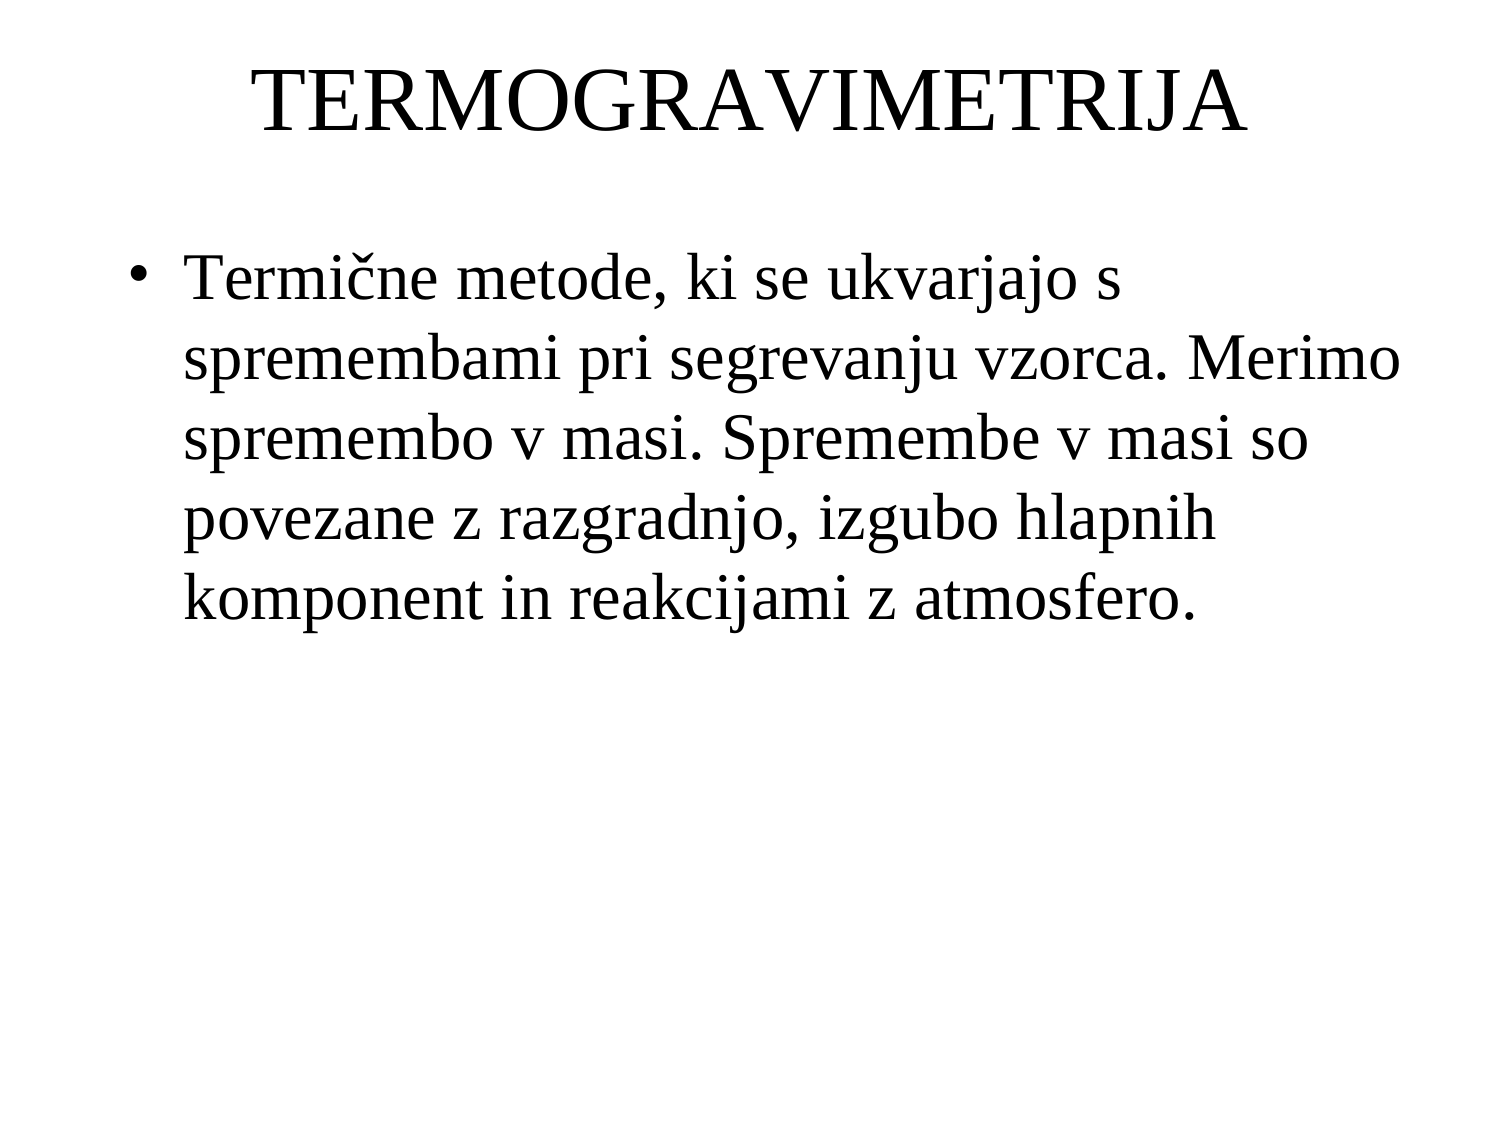

# TERMOGRAVIMETRIJA
Termične metode, ki se ukvarjajo s spremembami pri segrevanju vzorca. Merimo spremembo v masi. Spremembe v masi so povezane z razgradnjo, izgubo hlapnih komponent in reakcijami z atmosfero.